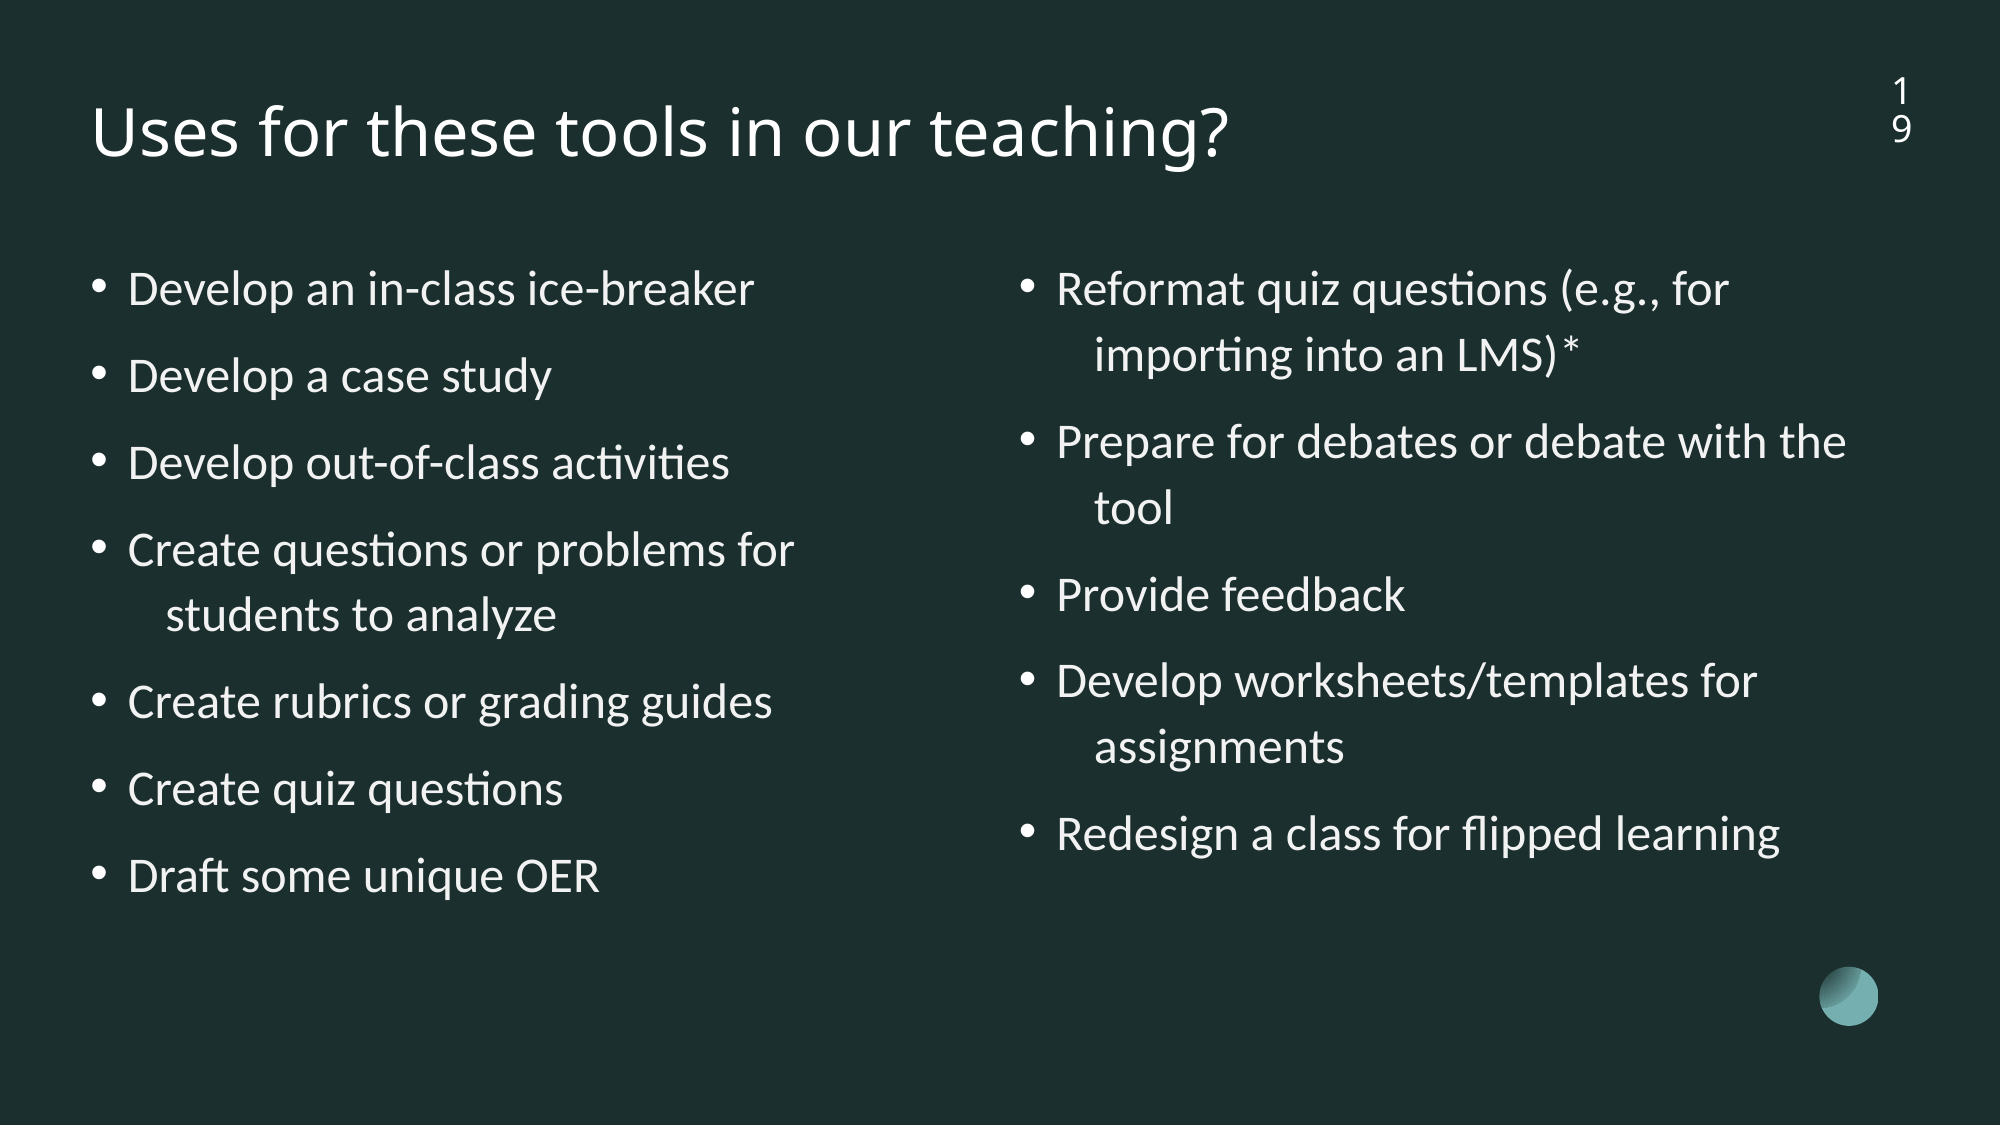

# Uses for these tools in our teaching?
Develop an in-class ice-breaker
Develop a case study
Develop out-of-class activities
Create questions or problems for students to analyze
Create rubrics or grading guides
Create quiz questions
Draft some unique OER
Reformat quiz questions (e.g., for importing into an LMS)*
Prepare for debates or debate with the tool
Provide feedback
Develop worksheets/templates for assignments
Redesign a class for flipped learning